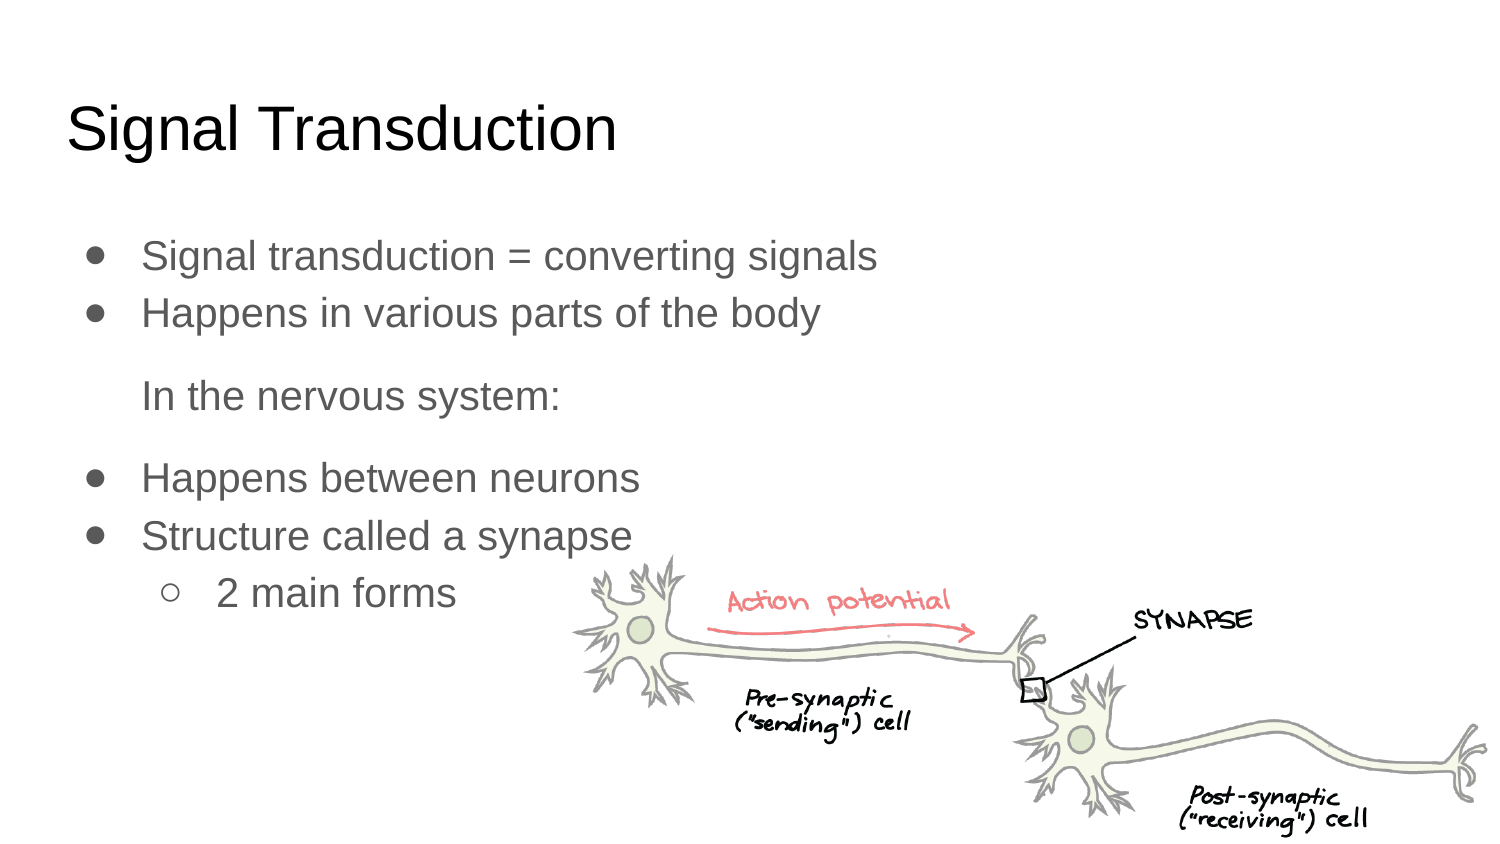

# Signal Transduction
Signal transduction = converting signals
Happens in various parts of the body
In the nervous system:
Happens between neurons
Structure called a synapse
2 main forms